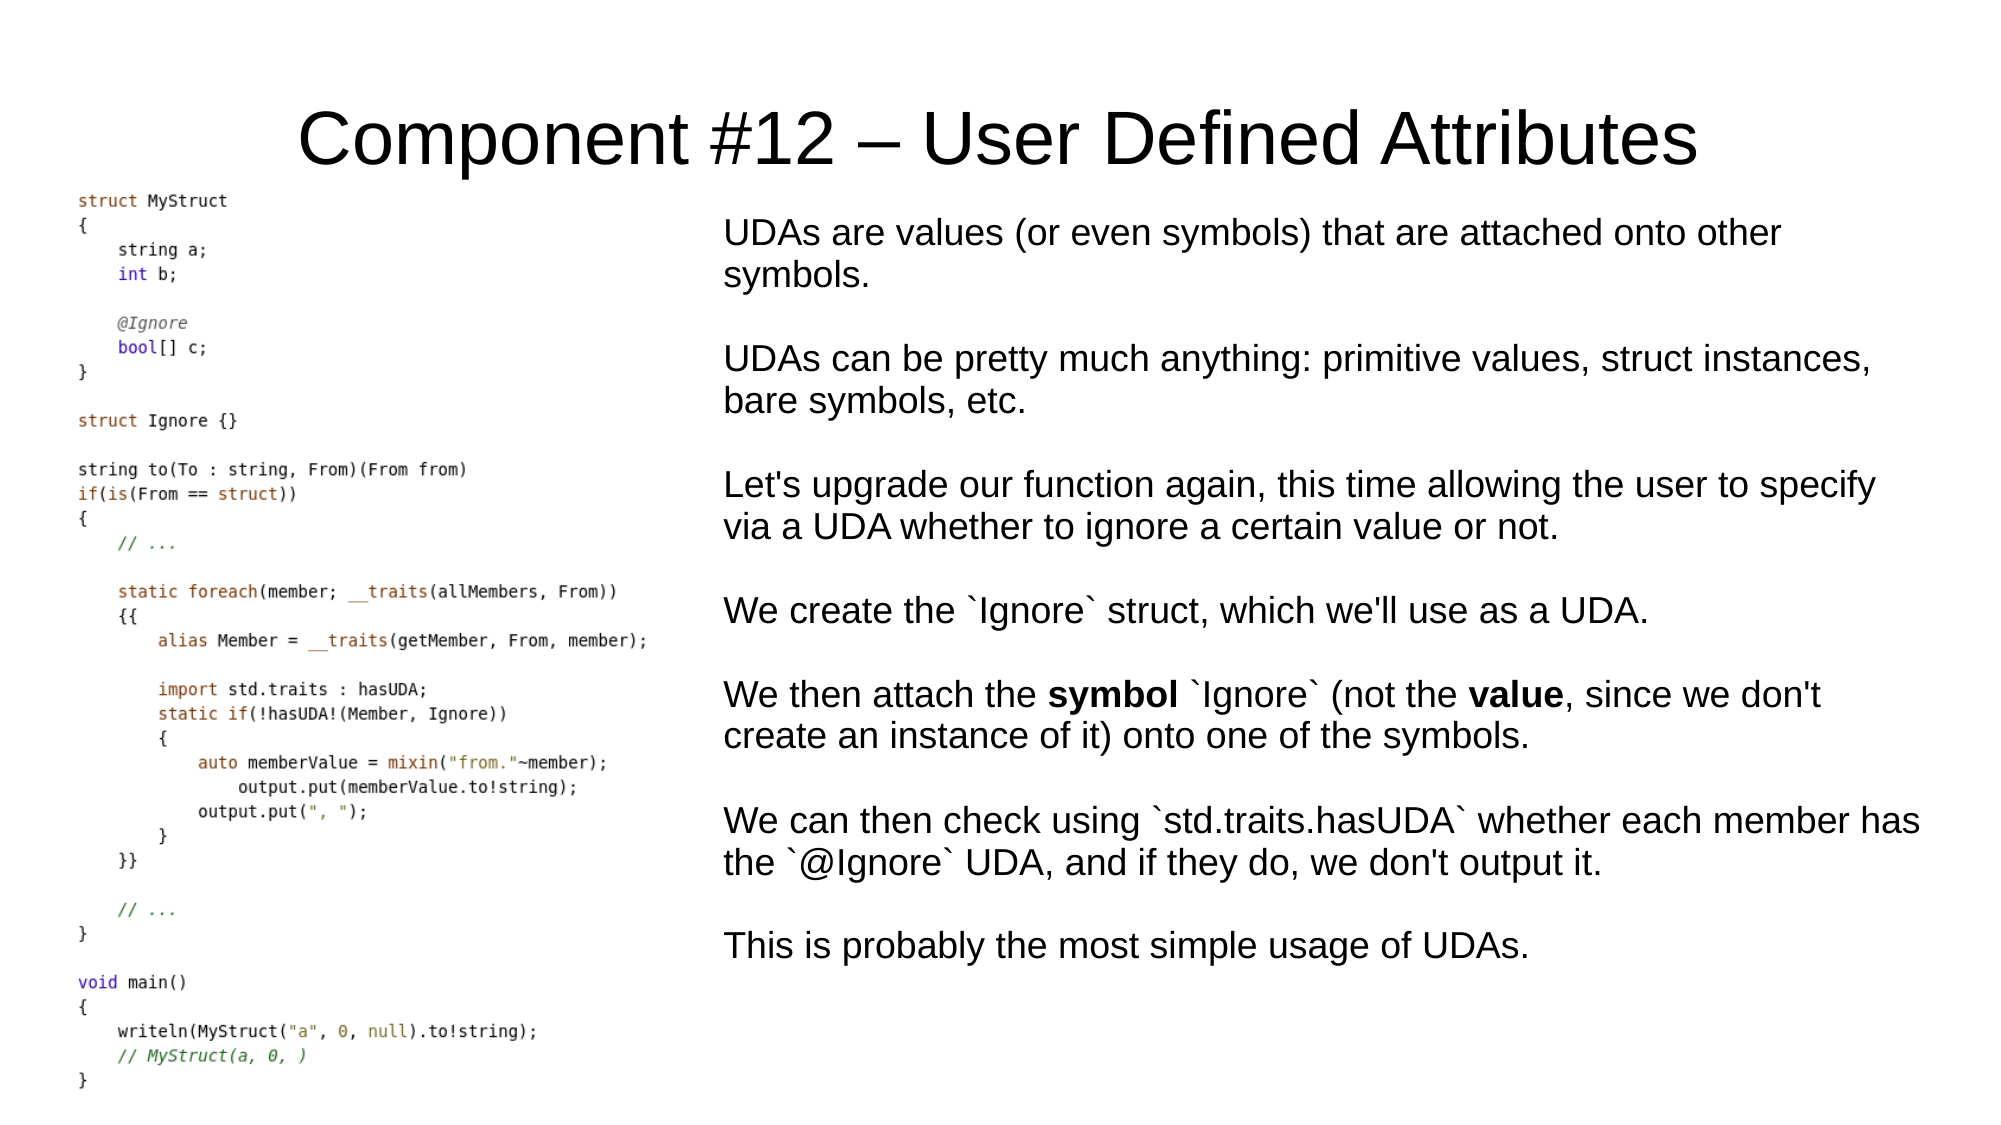

# Component #12 – User Defined Attributes
UDAs are values (or even symbols) that are attached onto other symbols.
UDAs can be pretty much anything: primitive values, struct instances, bare symbols, etc.
Let's upgrade our function again, this time allowing the user to specify via a UDA whether to ignore a certain value or not.
We create the `Ignore` struct, which we'll use as a UDA.
We then attach the symbol `Ignore` (not the value, since we don't create an instance of it) onto one of the symbols.
We can then check using `std.traits.hasUDA` whether each member has the `@Ignore` UDA, and if they do, we don't output it.
This is probably the most simple usage of UDAs.